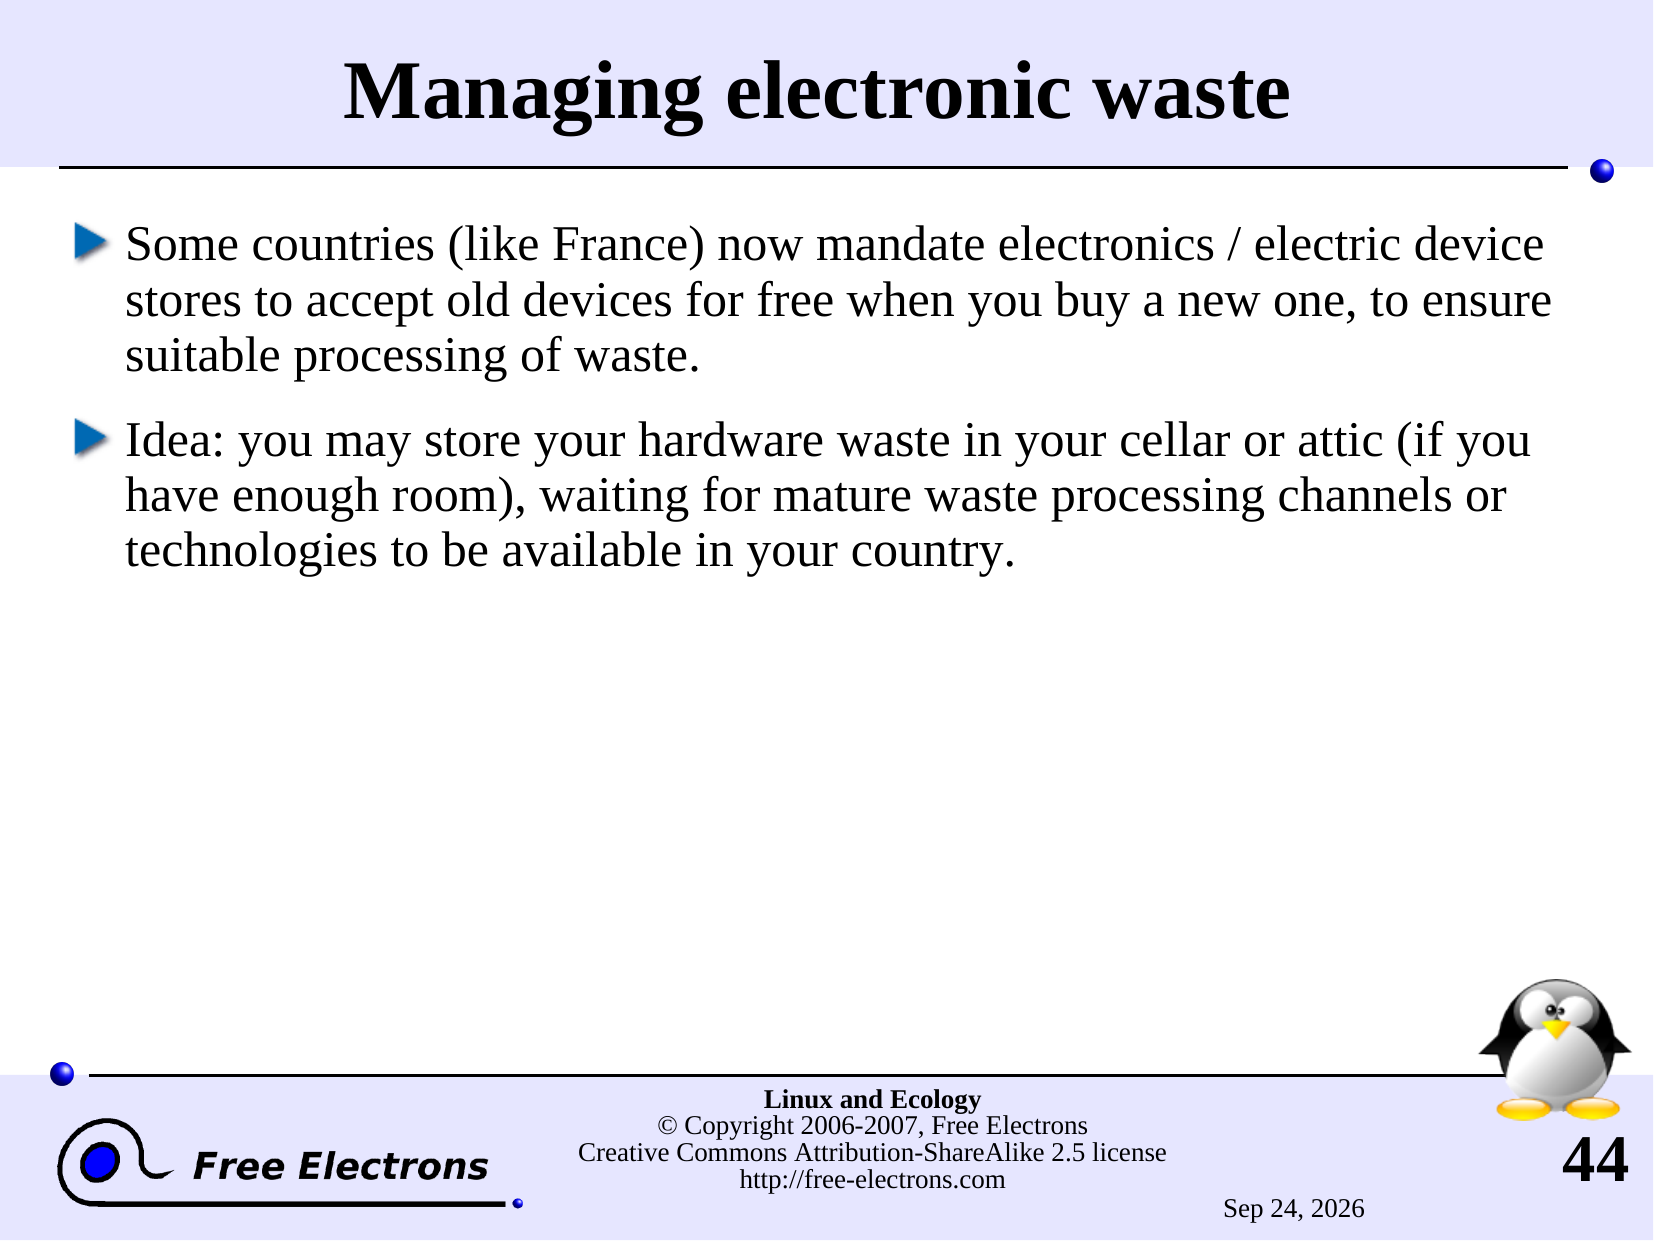

# Managing electronic waste
Some countries (like France) now mandate electronics / electric device stores to accept old devices for free when you buy a new one, to ensure suitable processing of waste.
Idea: you may store your hardware waste in your cellar or attic (if you have enough room), waiting for mature waste processing channels or technologies to be available in your country.